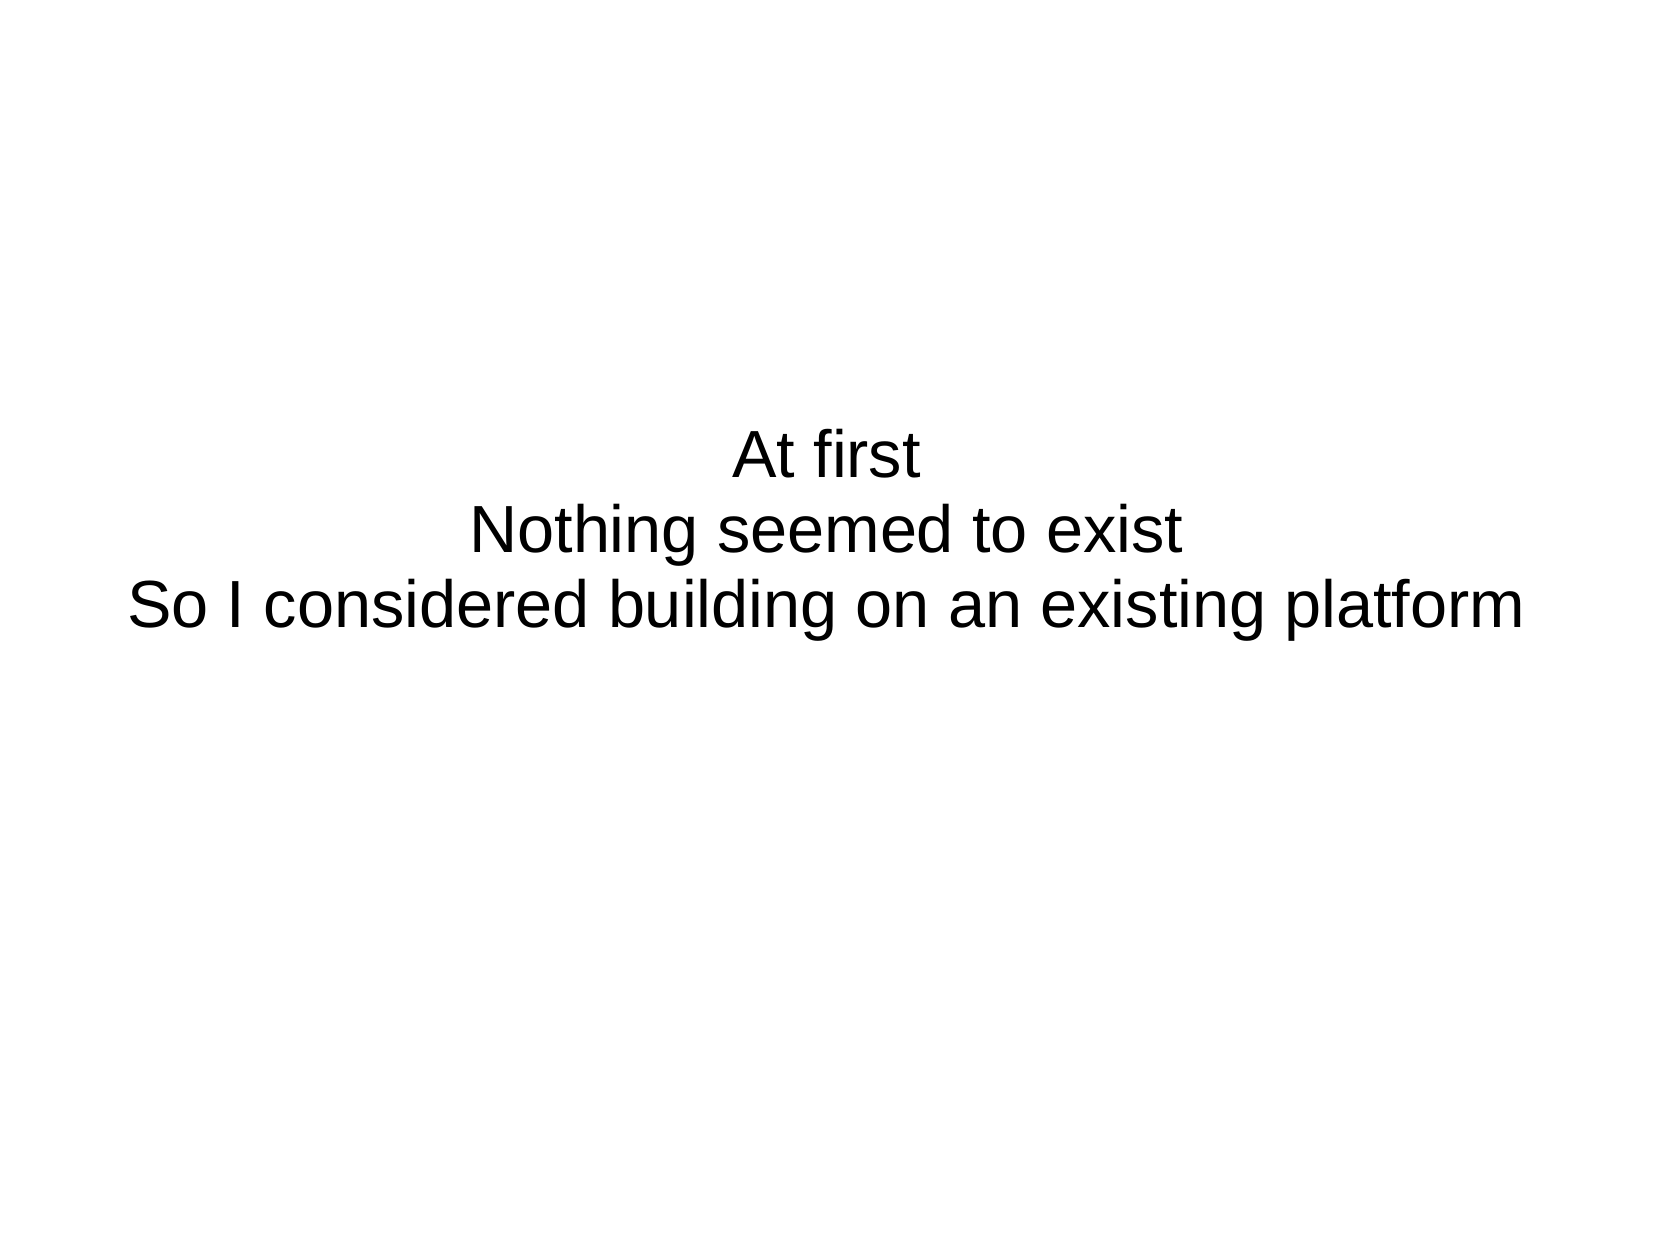

# At first
Nothing seemed to exist
So I considered building on an existing platform